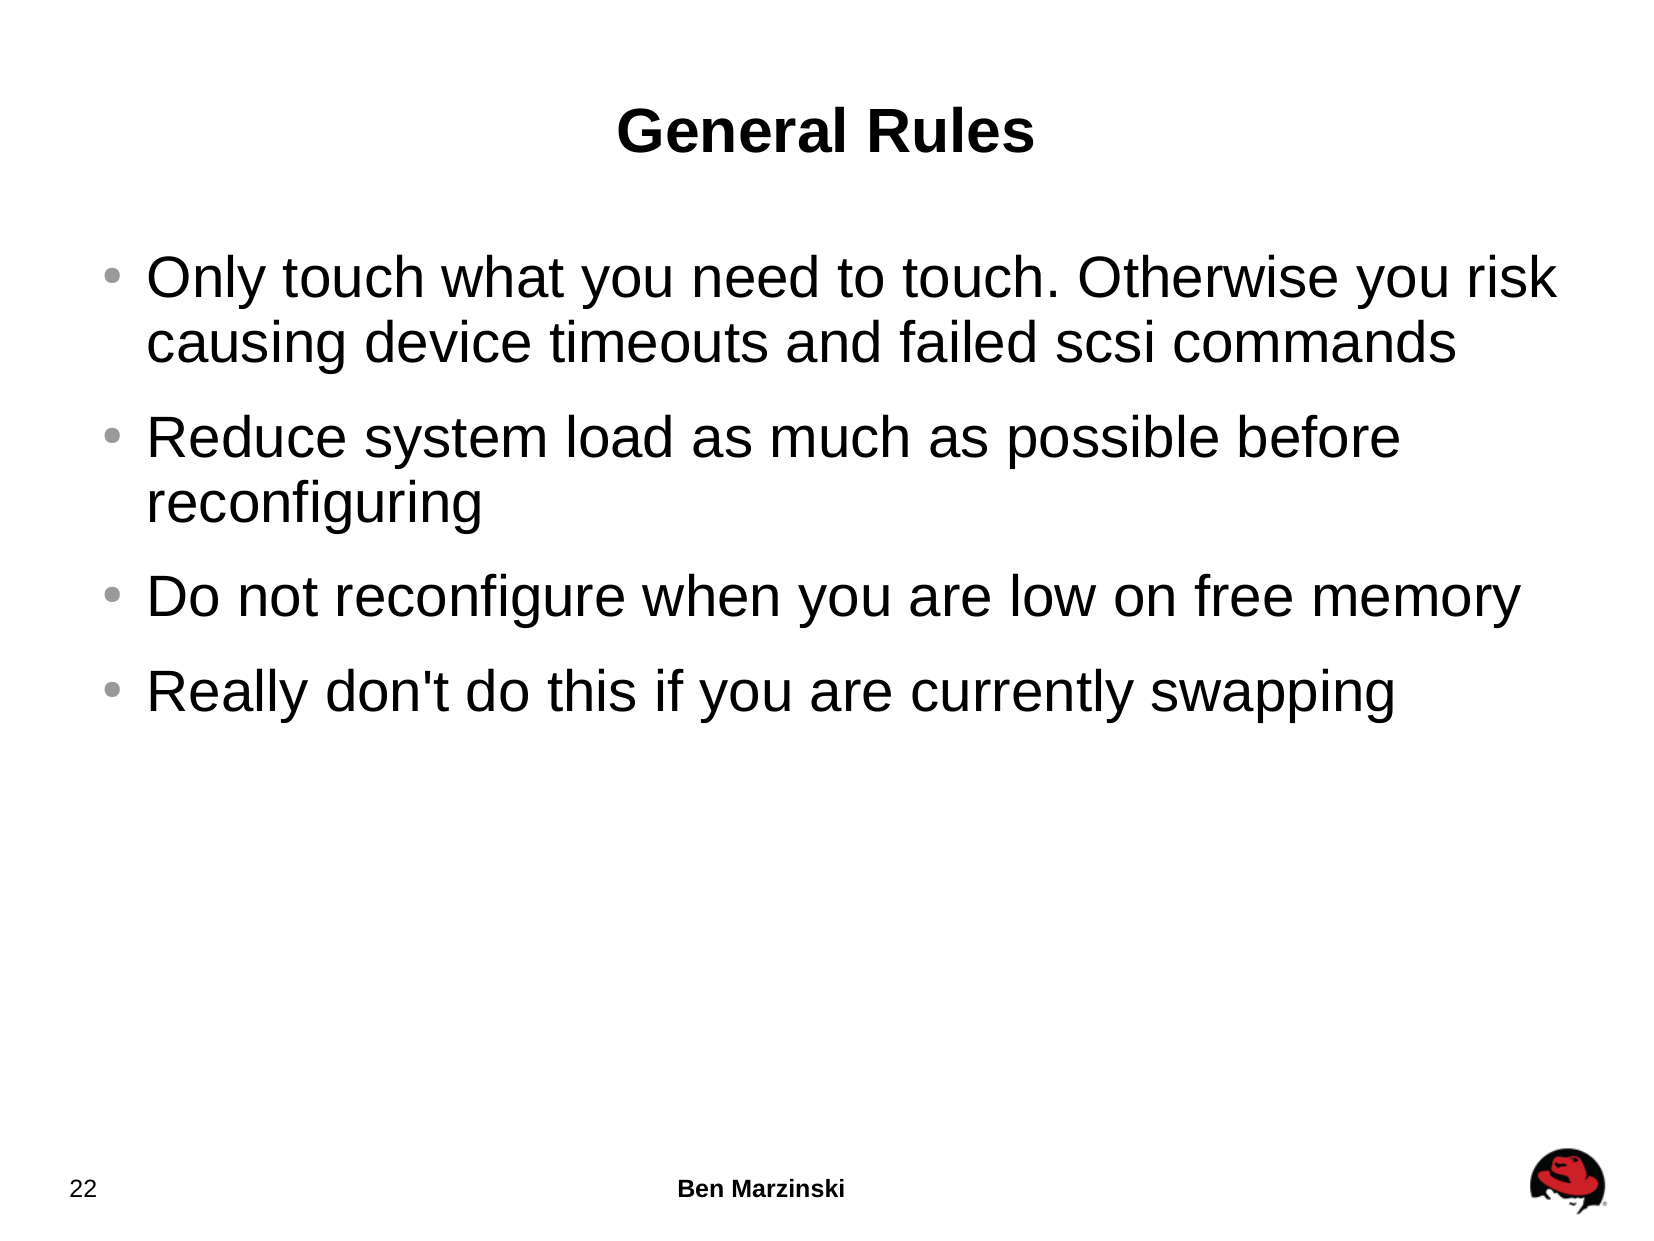

# General Rules
Only touch what you need to touch. Otherwise you risk causing device timeouts and failed scsi commands
Reduce system load as much as possible before reconfiguring
Do not reconfigure when you are low on free memory
Really don't do this if you are currently swapping